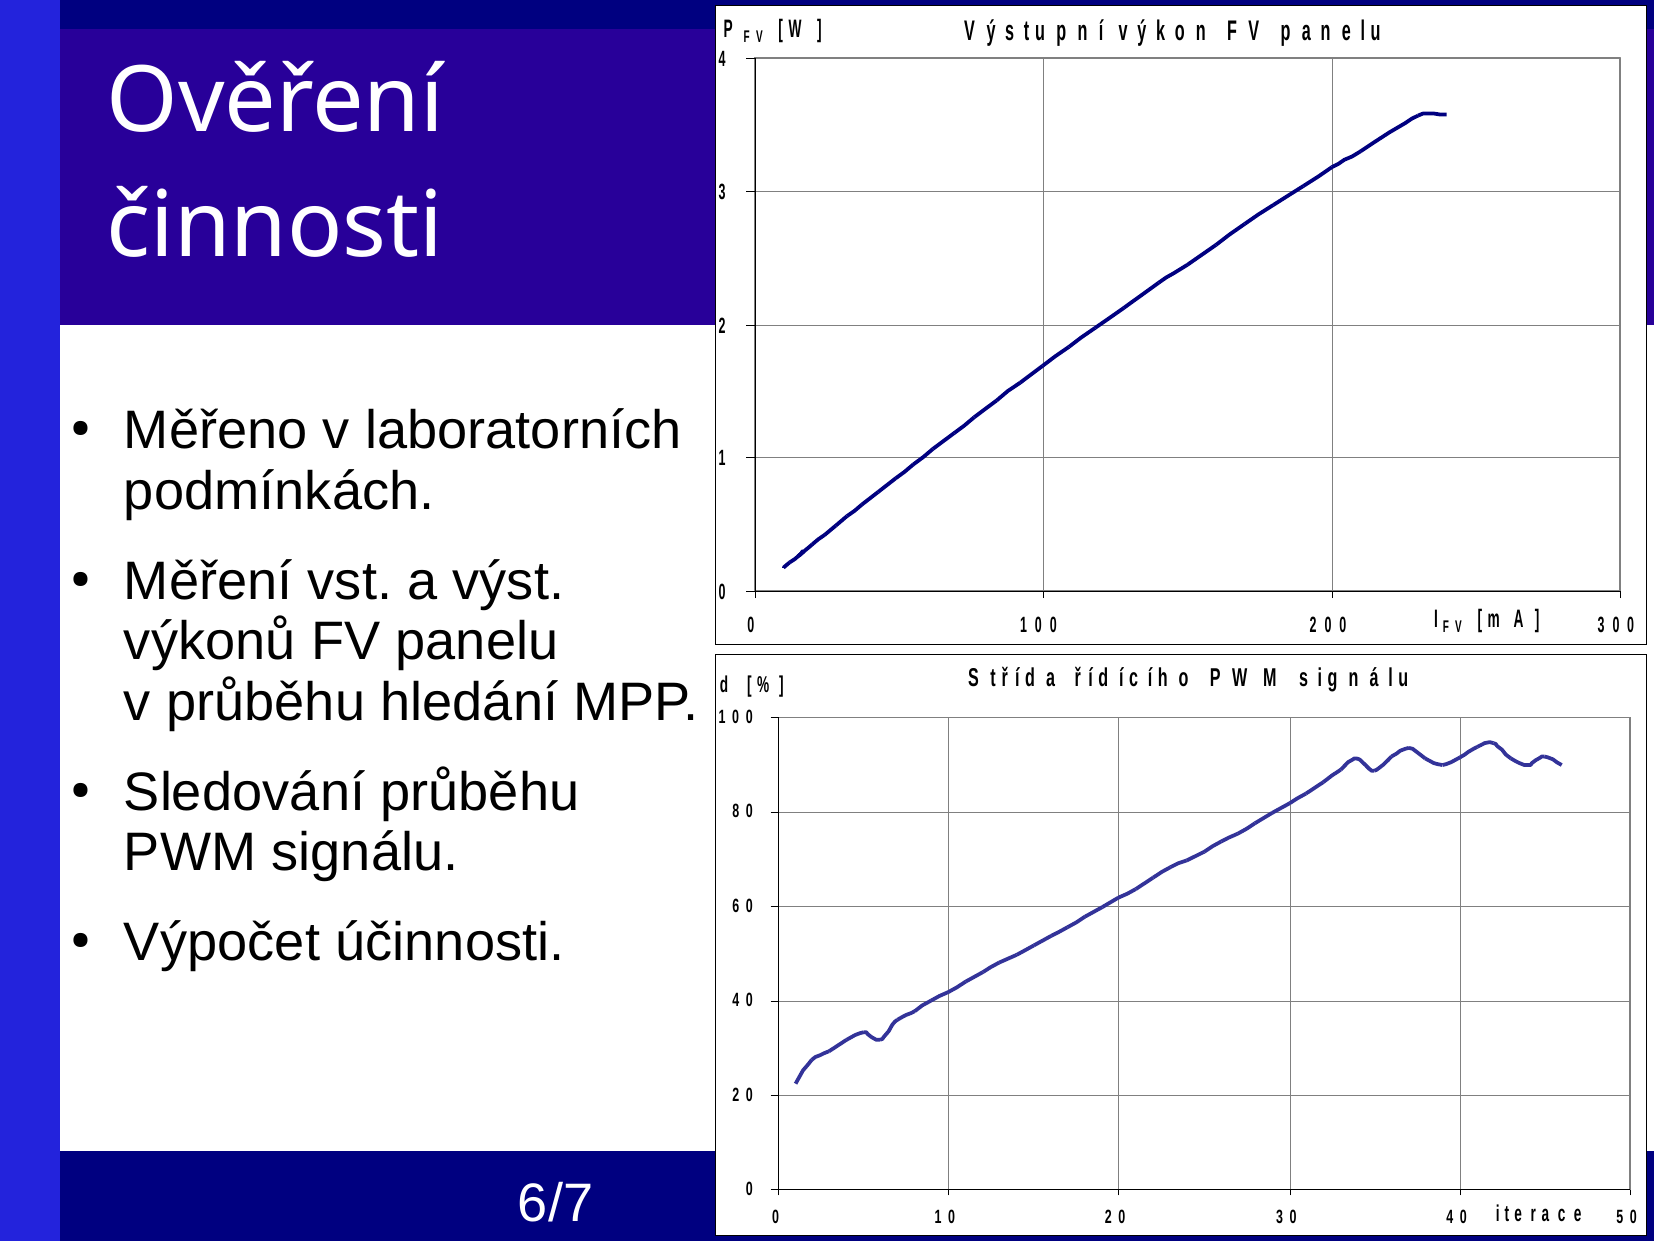

# Ověření činnosti
Měřeno v laboratorních podmínkách.
Měření vst. a výst. 	výkonů FV panelu v průběhu hledání MPP.
Sledování průběhu PWM signálu.
Výpočet účinnosti.